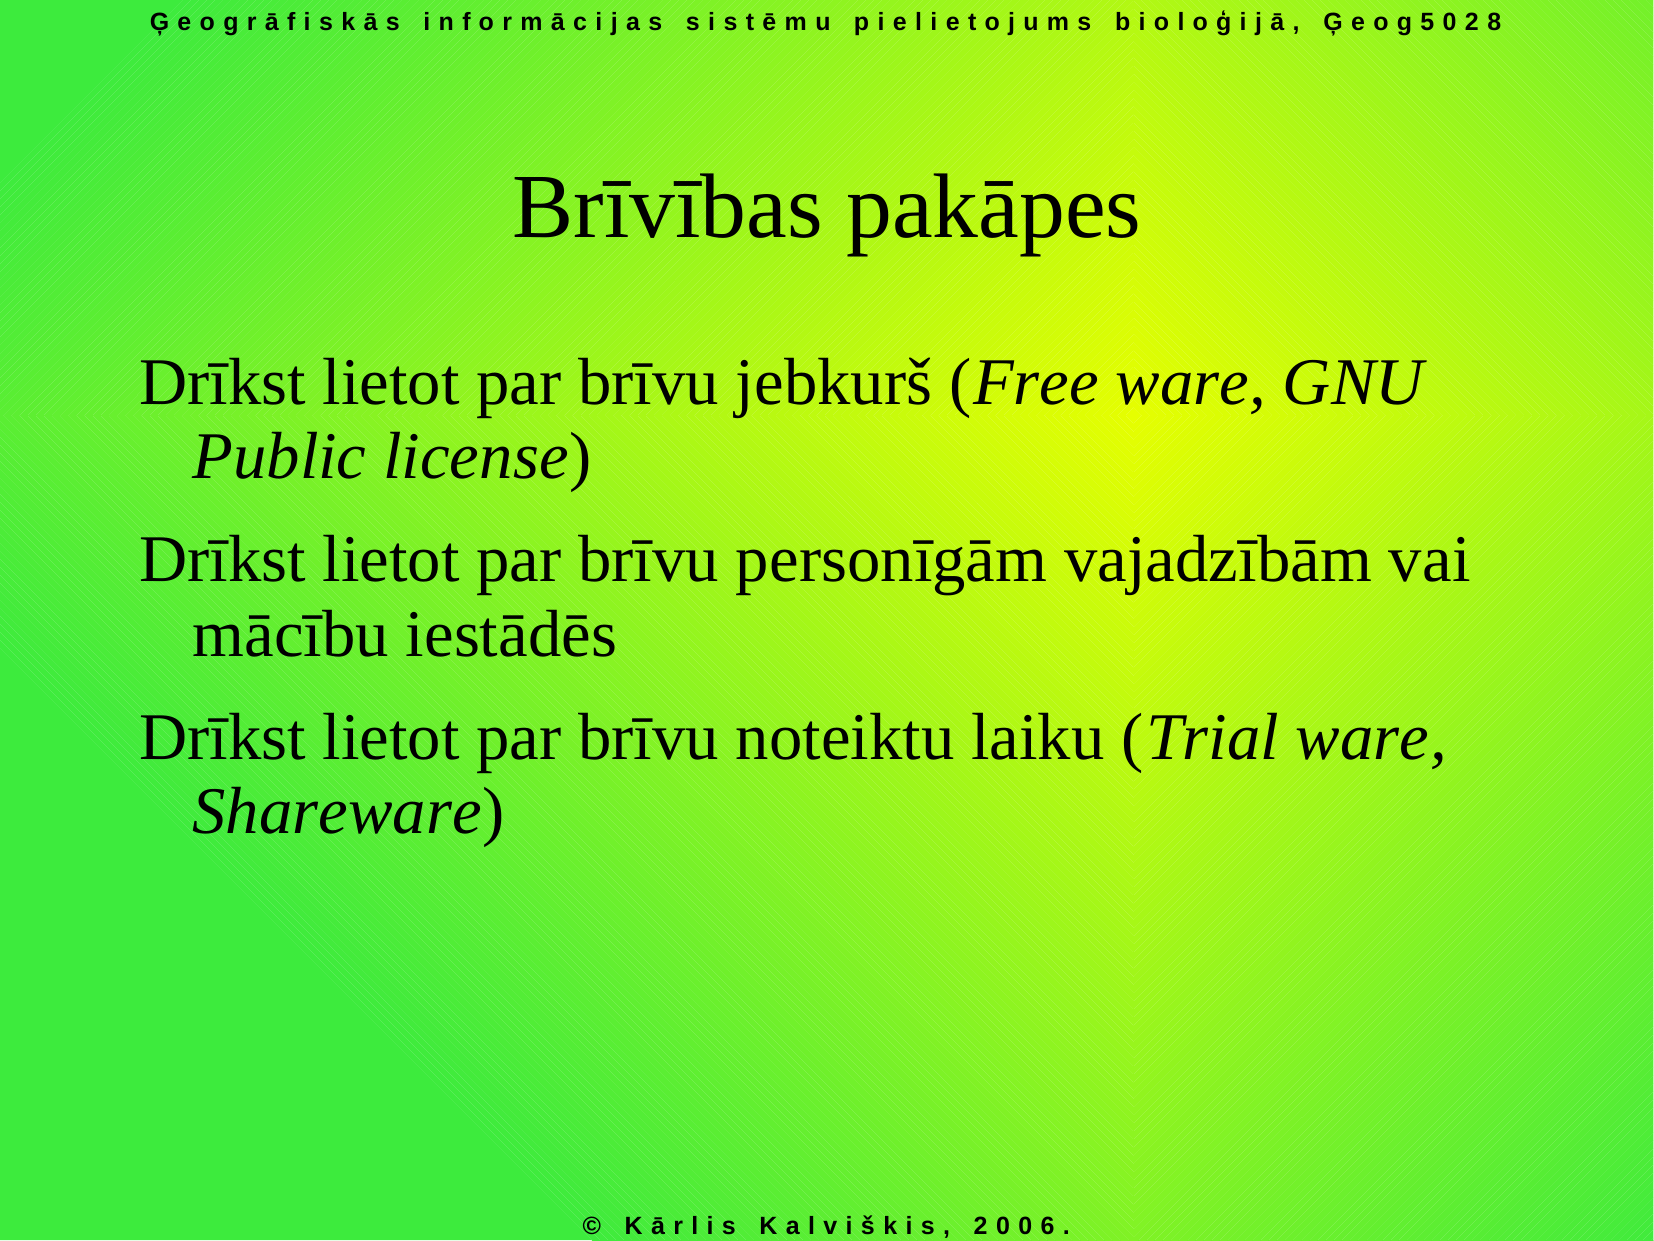

# Brīvības pakāpes
Drīkst lietot par brīvu jebkurš (Free ware, GNU Public license)
Drīkst lietot par brīvu personīgām vajadzībām vai mācību iestādēs
Drīkst lietot par brīvu noteiktu laiku (Trial ware, Shareware)